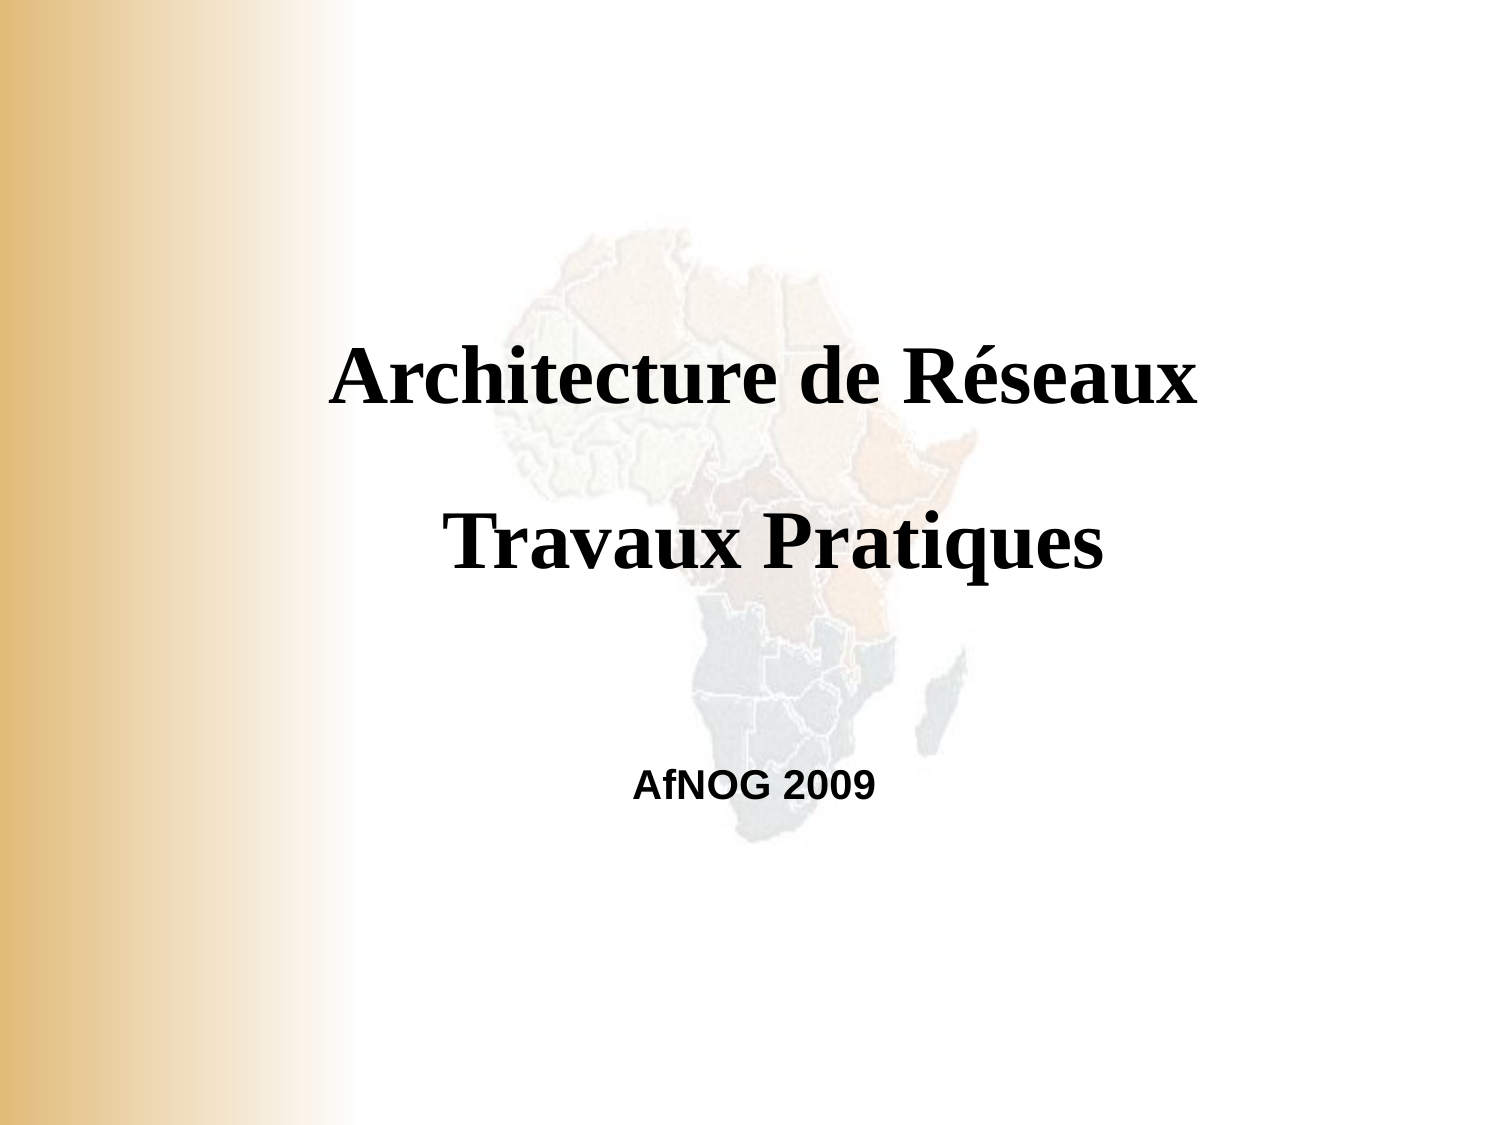

# Architecture de Réseaux Travaux Pratiques
AfNOG 2009